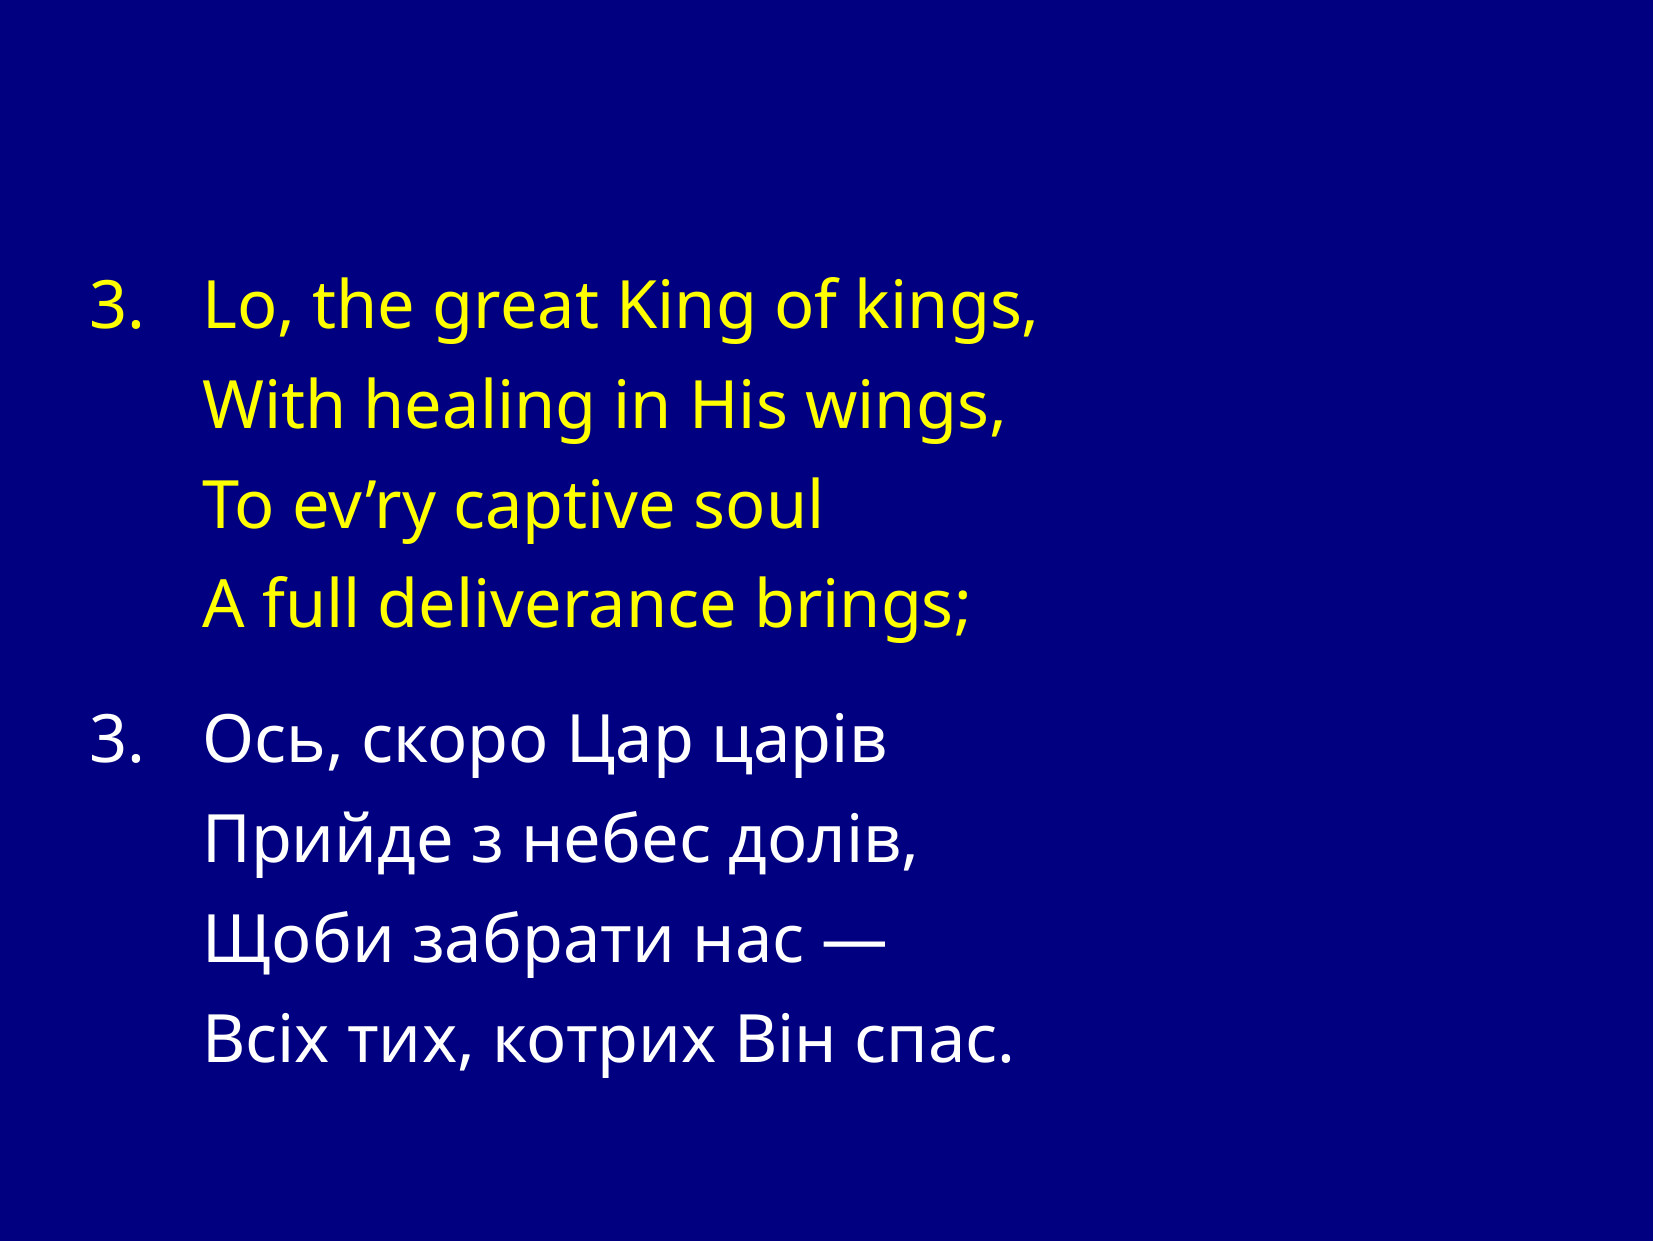

3.	Lo, the great King of kings,
	With healing in His wings,
	To ev’ry captive soul
	A full deliverance brings;
3.	Ось, скоро Цар царів
	Прийде з небес долів,
	Щоби забрати нас ―
	Всіх тих, котрих Він спас.